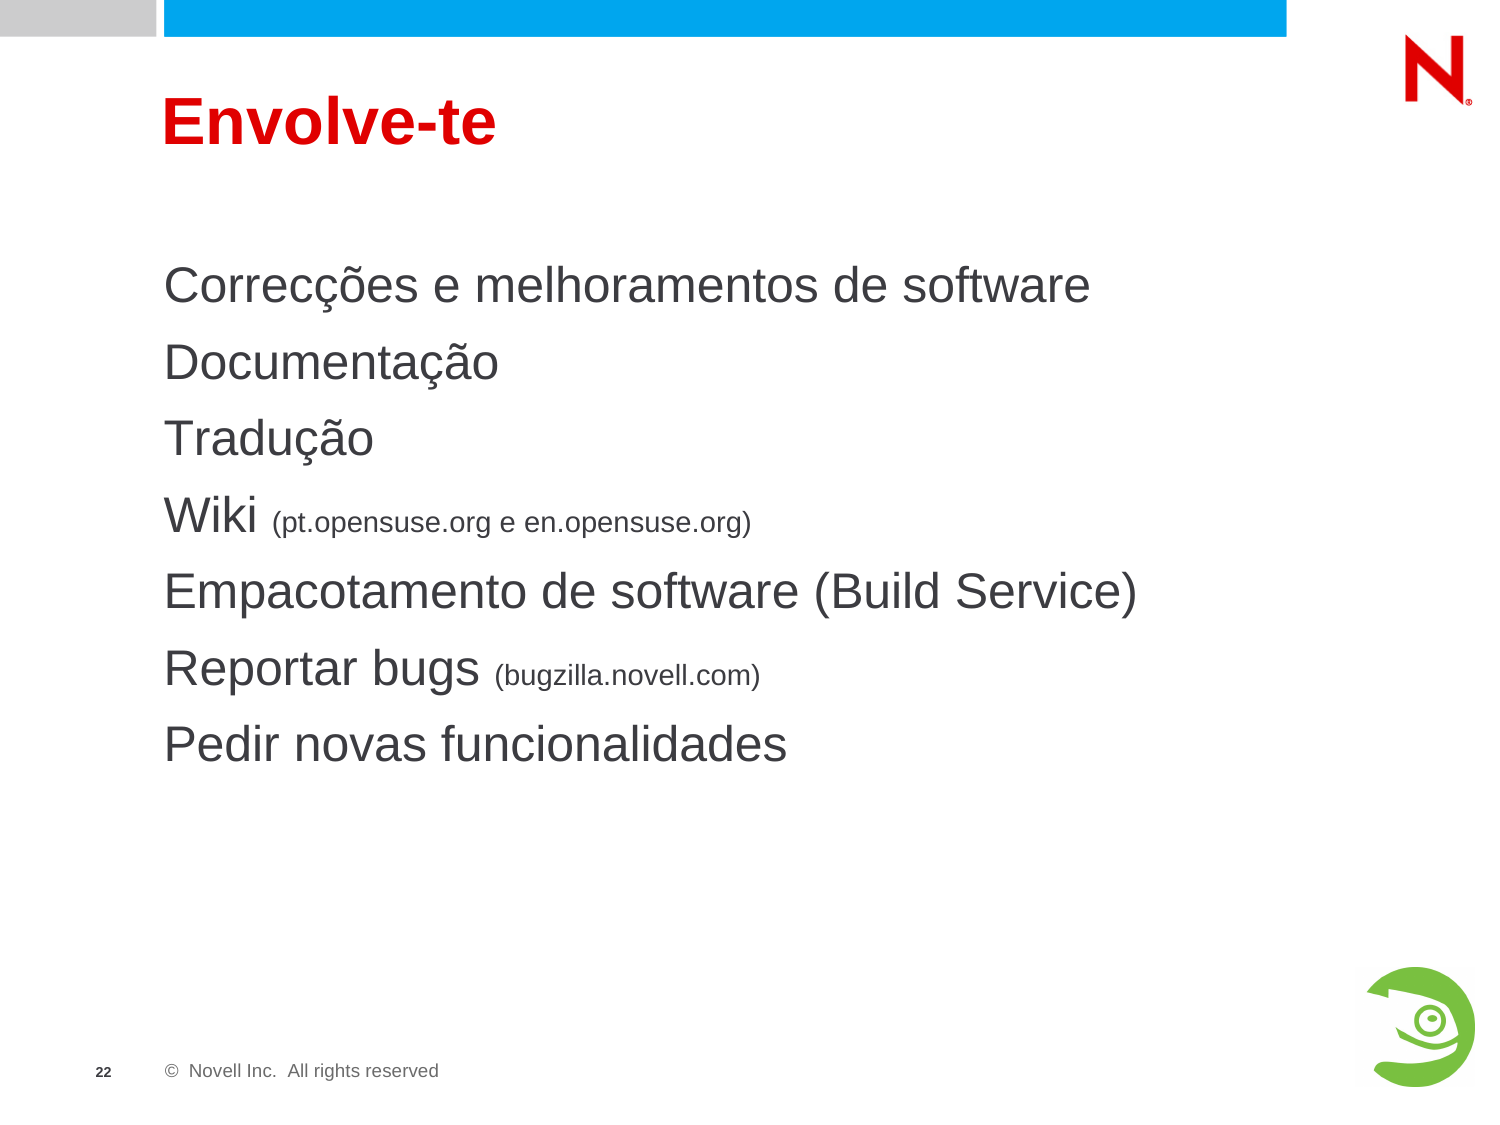

# Envolve-te
Correcções e melhoramentos de software
Documentação
Tradução
Wiki (pt.opensuse.org e en.opensuse.org)
Empacotamento de software (Build Service)
Reportar bugs (bugzilla.novell.com)
Pedir novas funcionalidades